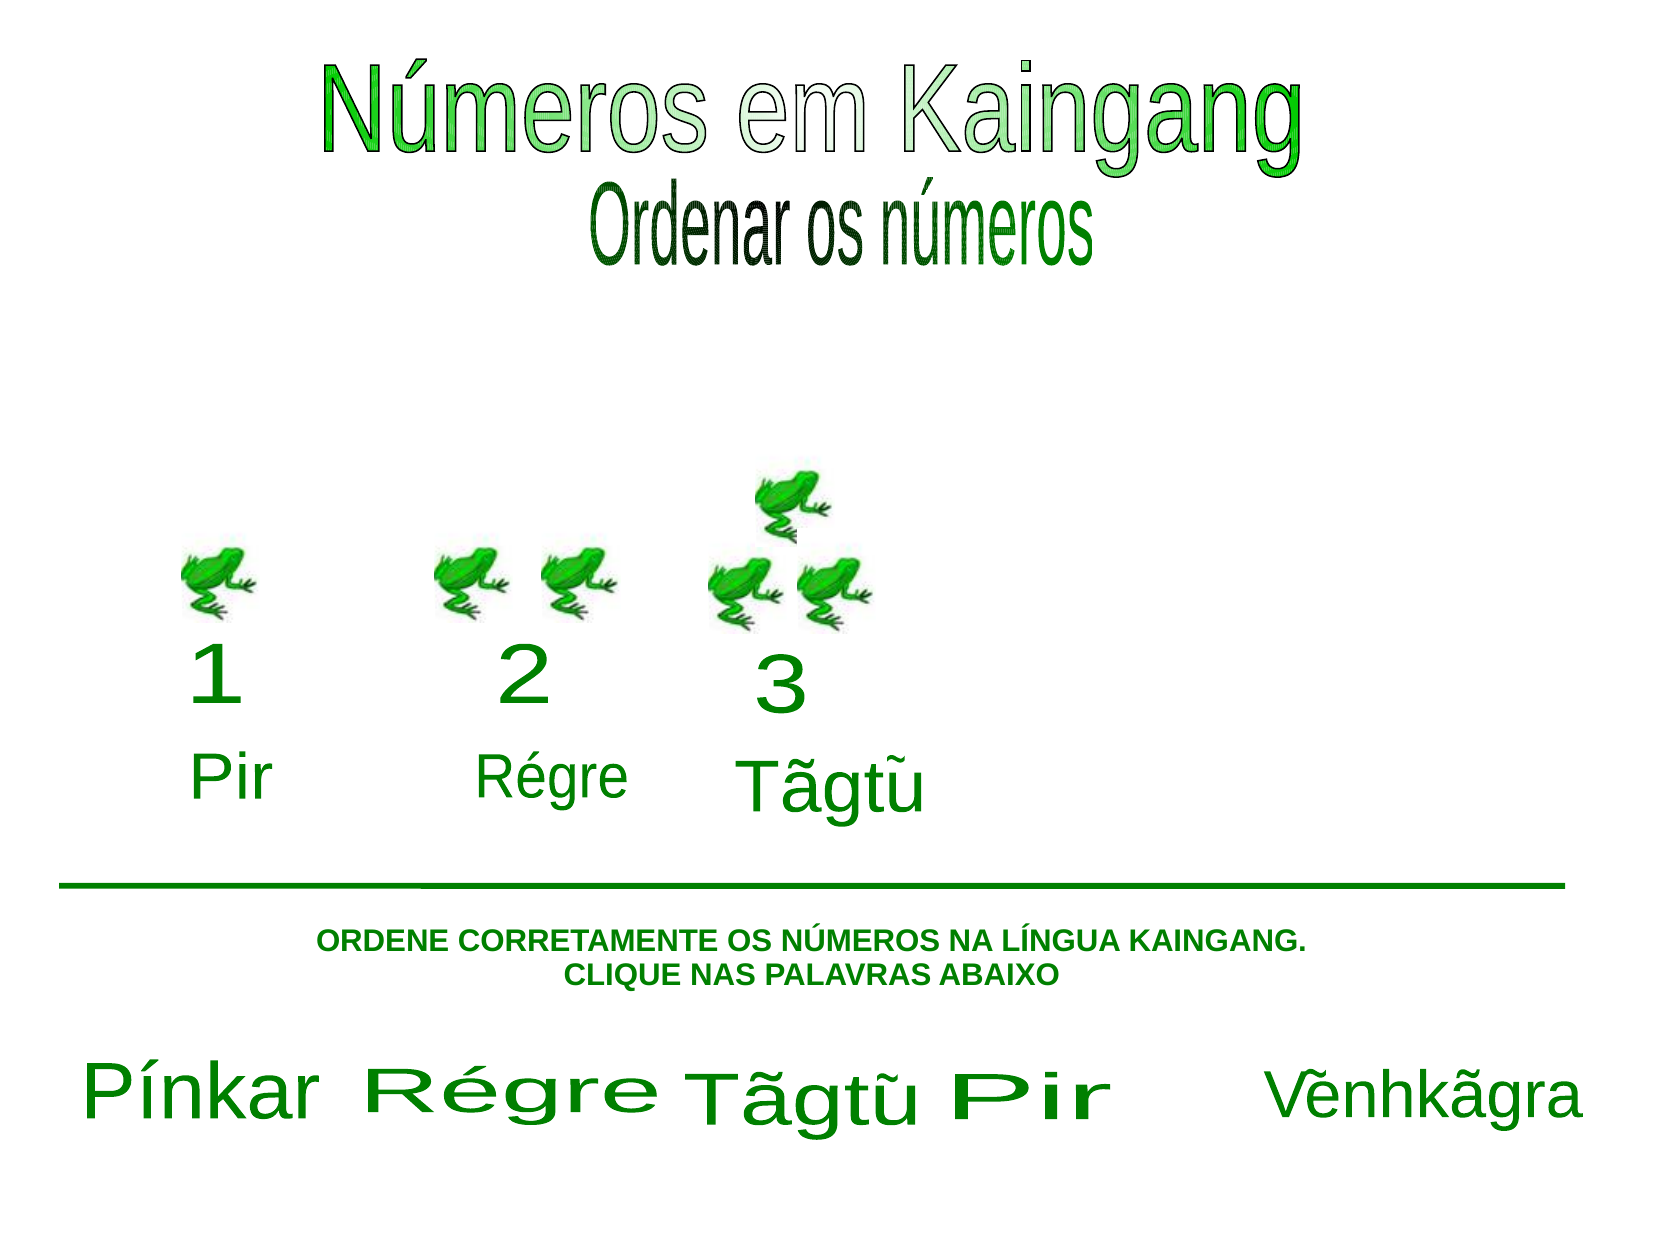

Ordenar os números
3
~
Tãgtu
1
Pir
2
Régre
ORDENE CORRETAMENTE OS NÚMEROS NA LÍNGUA KAINGANG.
CLIQUE NAS PALAVRAS ABAIXO
Pínkar
Régre
Venhkãgra
~
Tãgtu
Pir
~